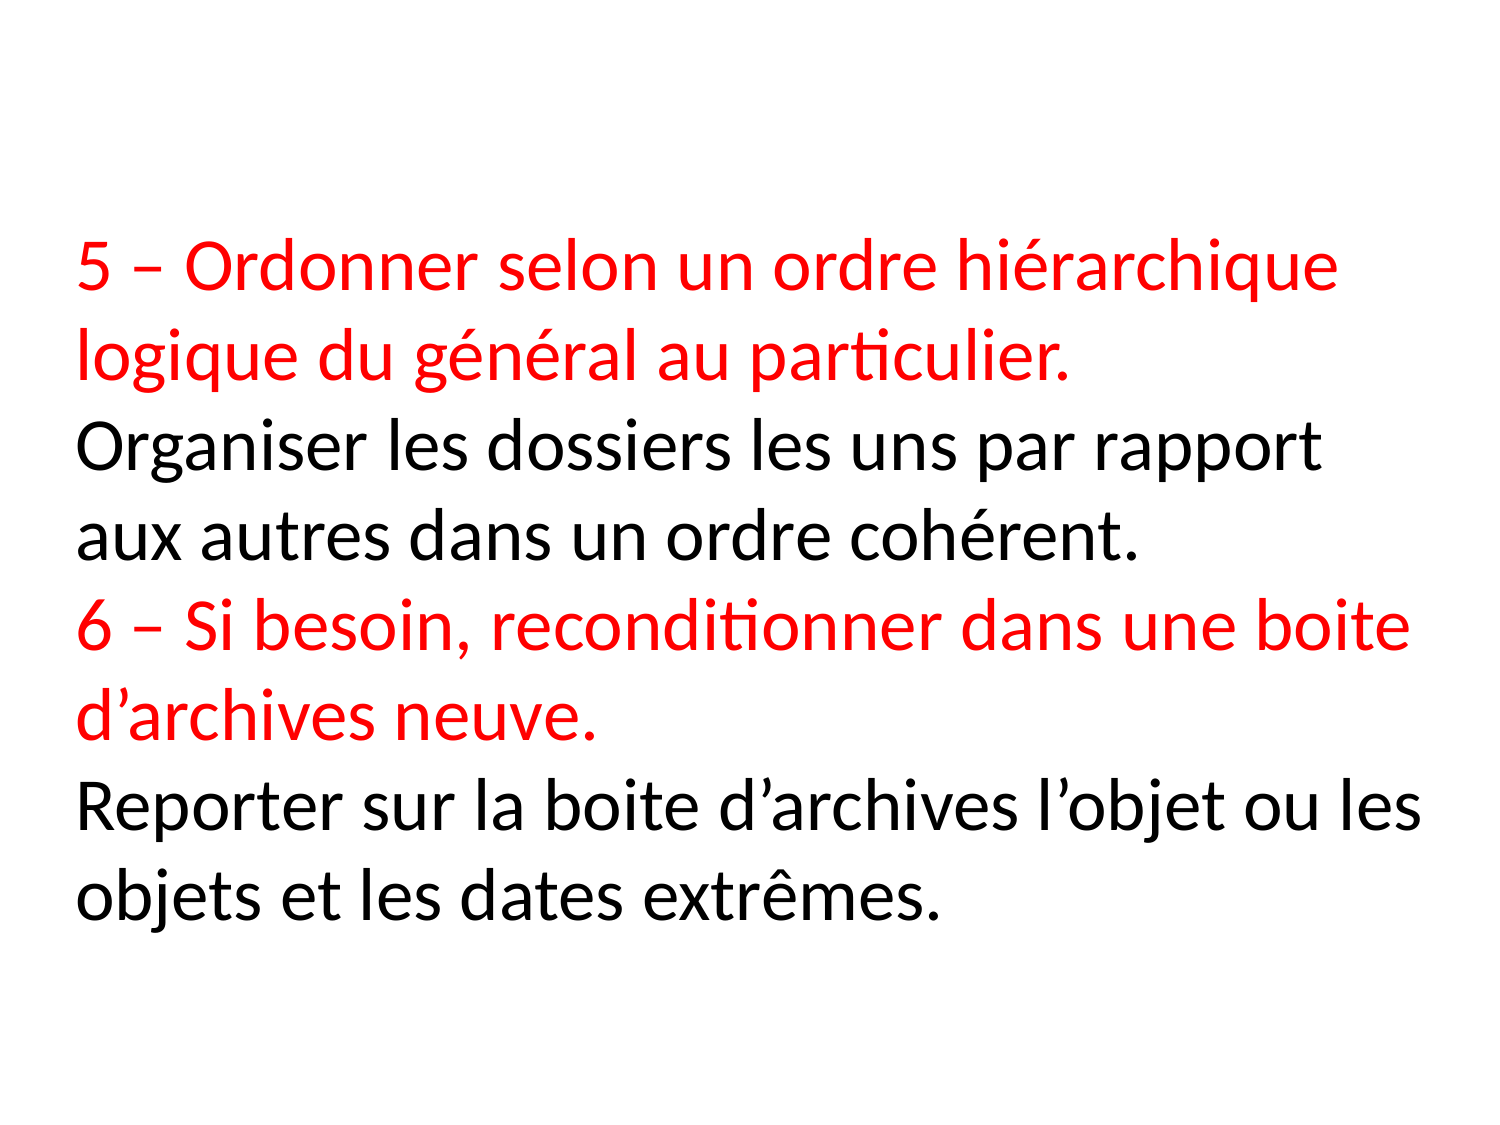

# 5 – Ordonner selon un ordre hiérarchique logique du général au particulier. Organiser les dossiers les uns par rapport aux autres dans un ordre cohérent. 6 – Si besoin, reconditionner dans une boite d’archives neuve. Reporter sur la boite d’archives l’objet ou les objets et les dates extrêmes.